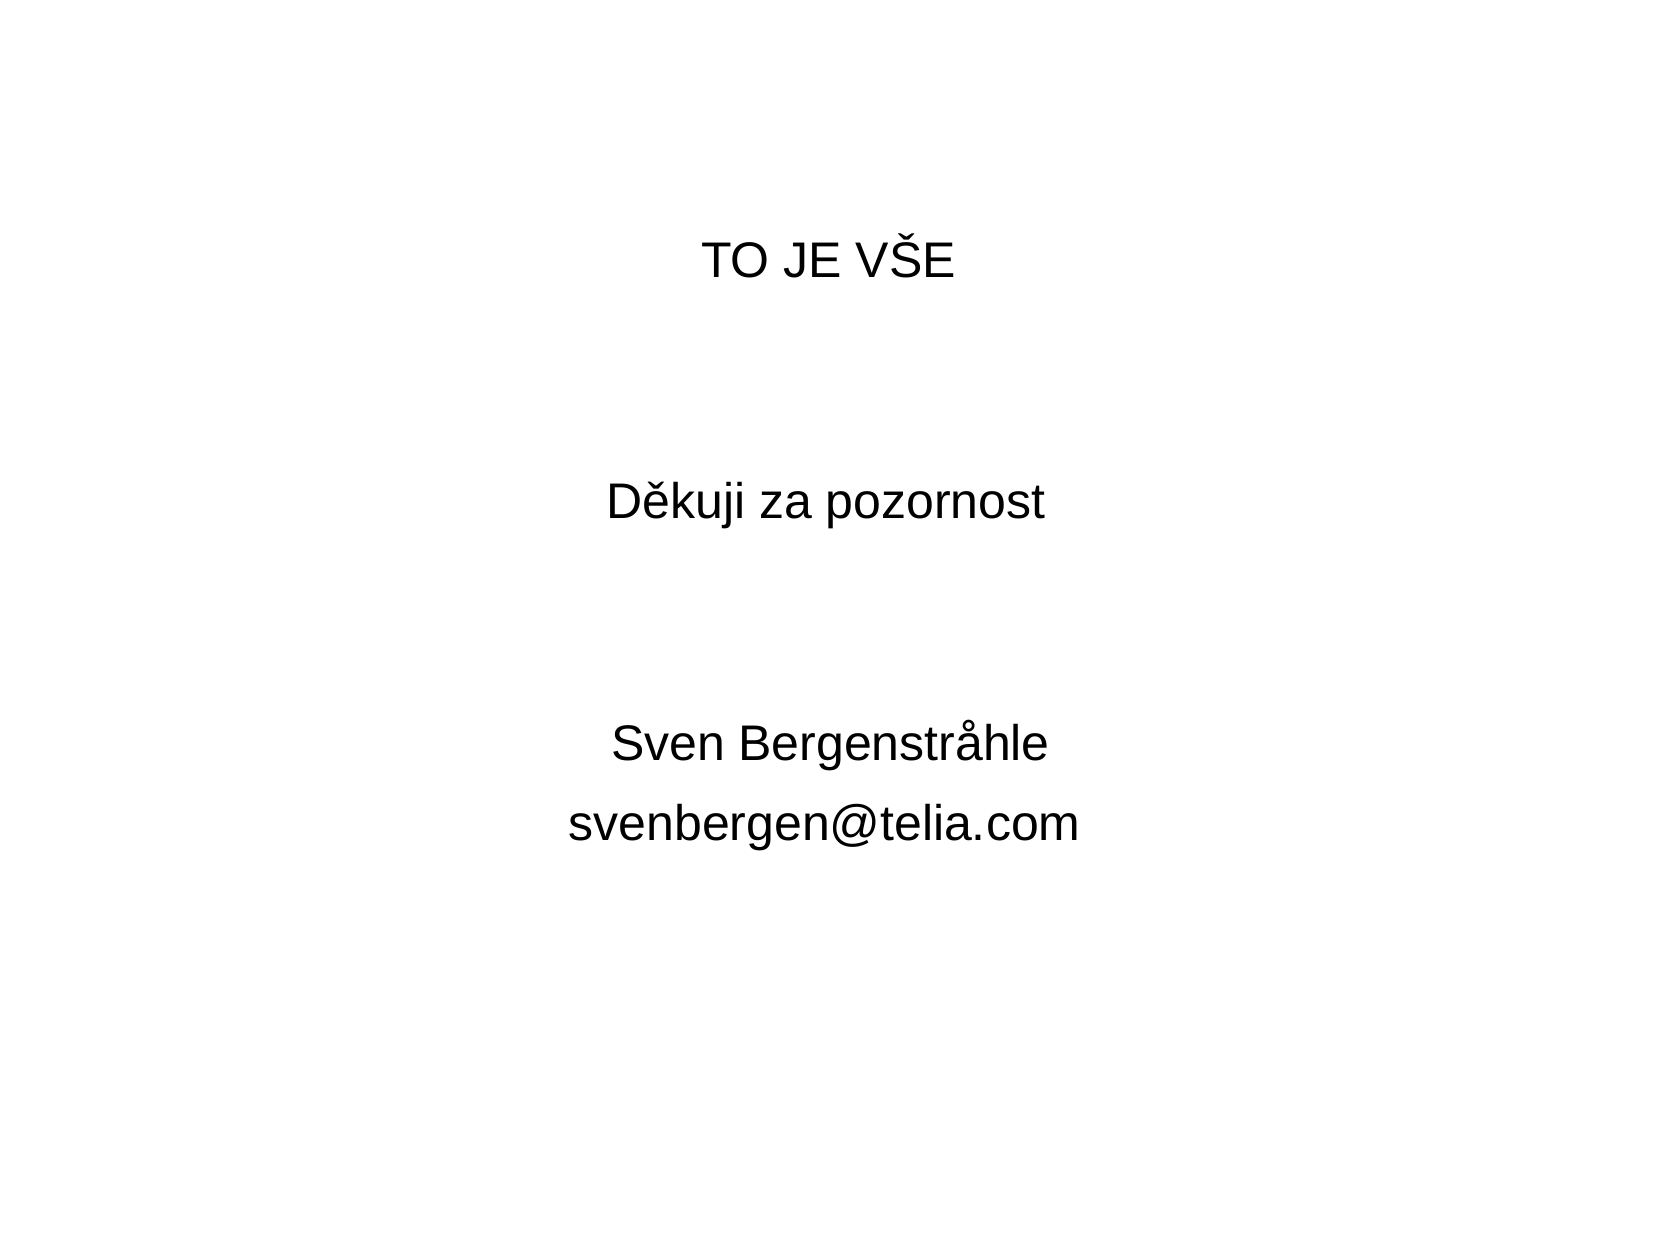

TO JE VŠE
				 Děkuji za pozornost
		 Sven Bergenstråhle
		 svenbergen@telia.com